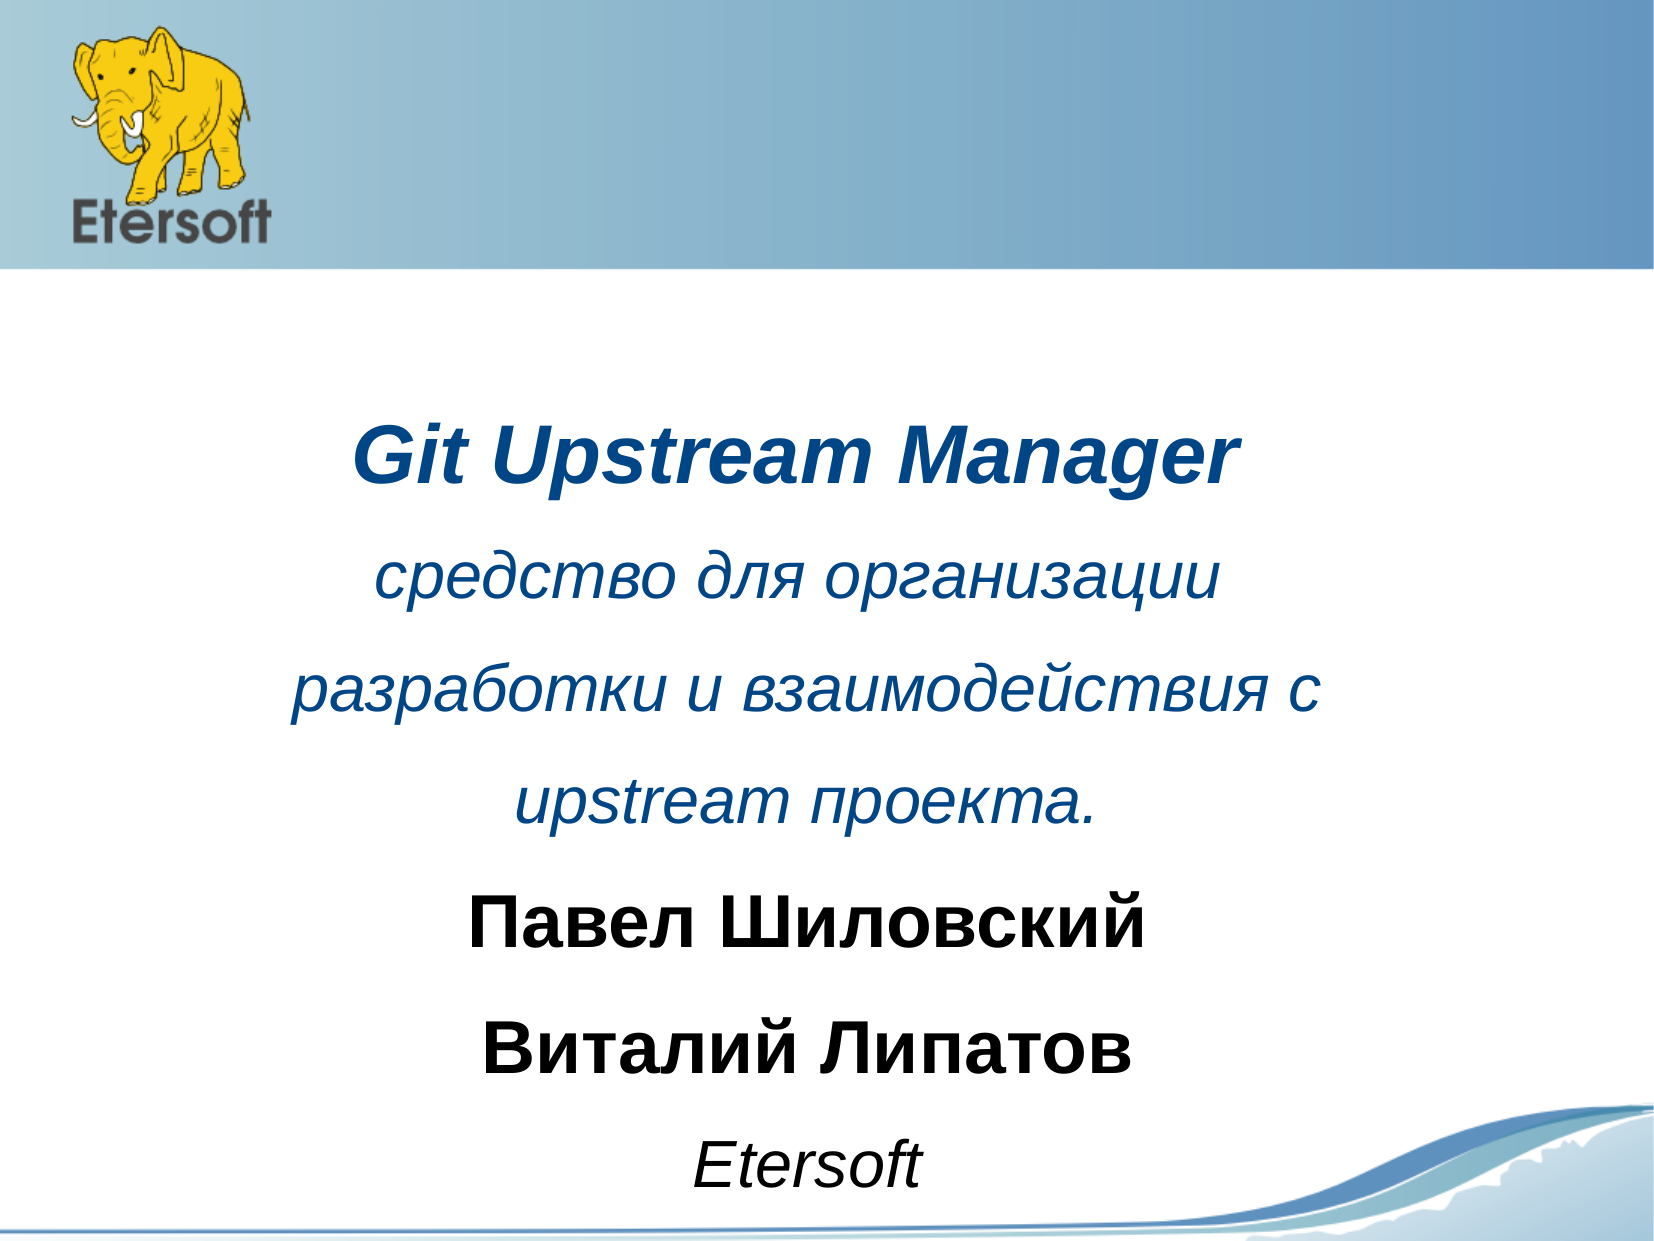

Git Upstream Manager средство для организации
разработки и взаимодействия с upstream проекта.
Павел Шиловский
Виталий Липатов
Etersoft